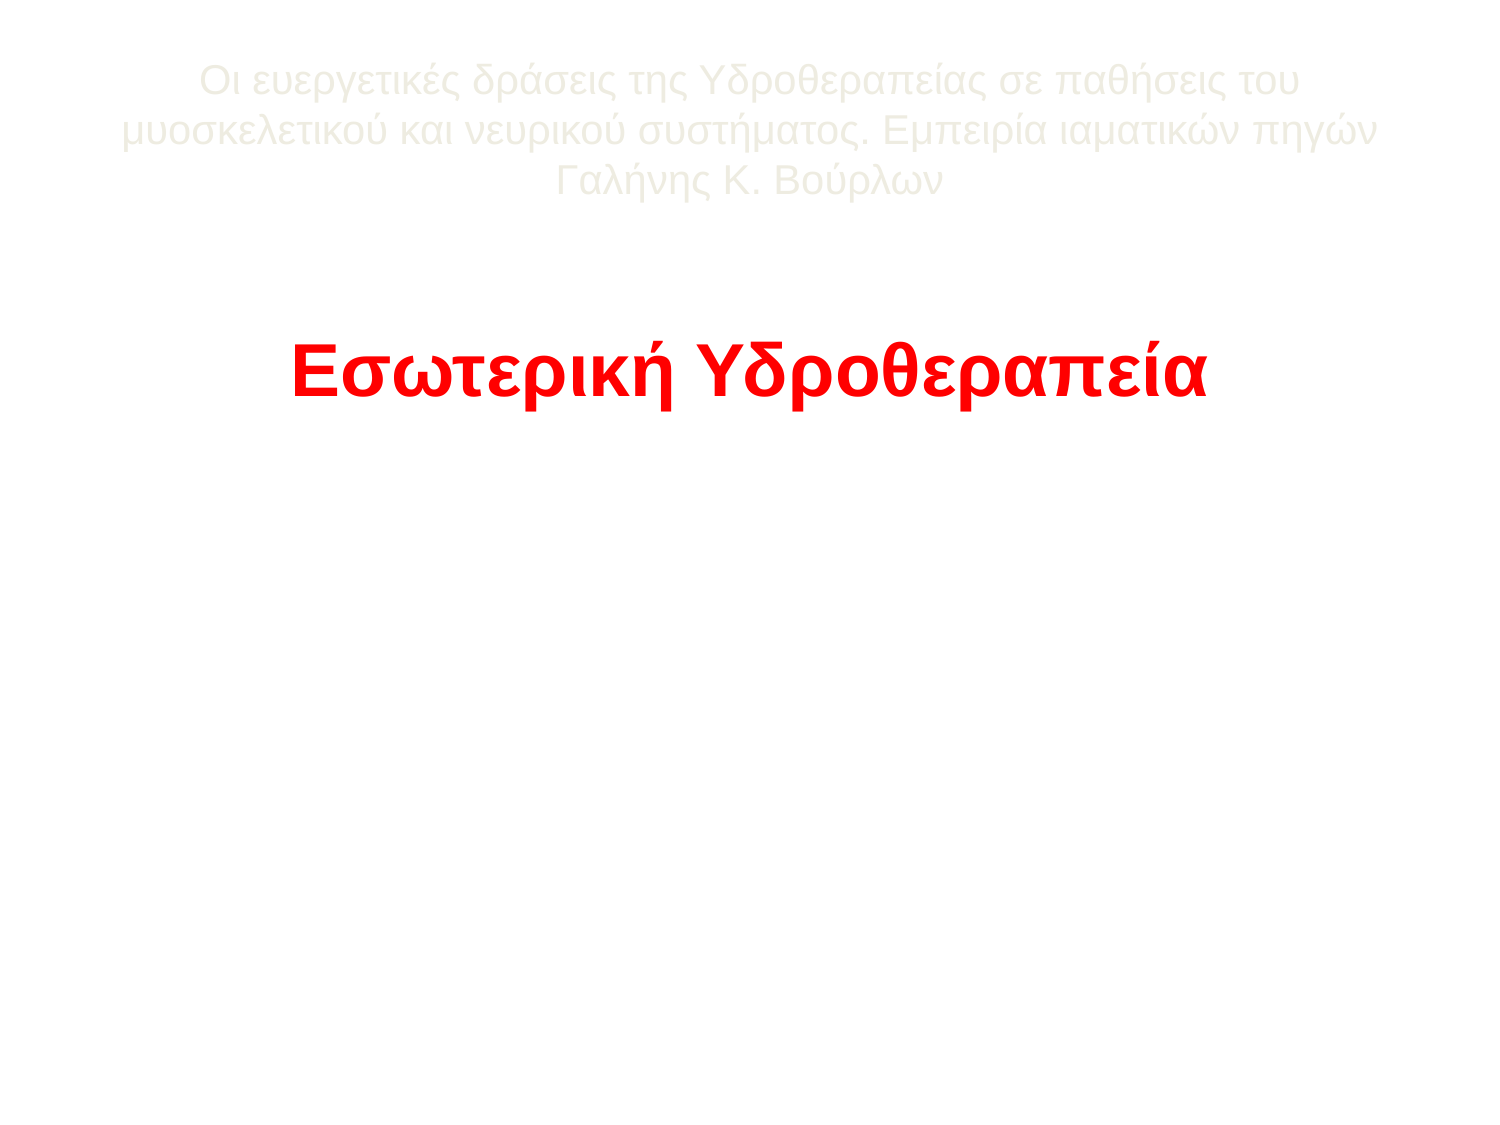

# Οι ευεργετικές δράσεις της Υδροθεραπείας σε παθήσεις του μυοσκελετικού και νευρικού συστήματος. Εμπειρία ιαματικών πηγών Γαλήνης Κ. Βούρλων
Εσωτερική Υδροθεραπεία
Ποσιθεραπεία
Εισπνοθεραπεία
Πλύσεις (ρινικές, στοματικές, γυναικολογικές, εντερικές)